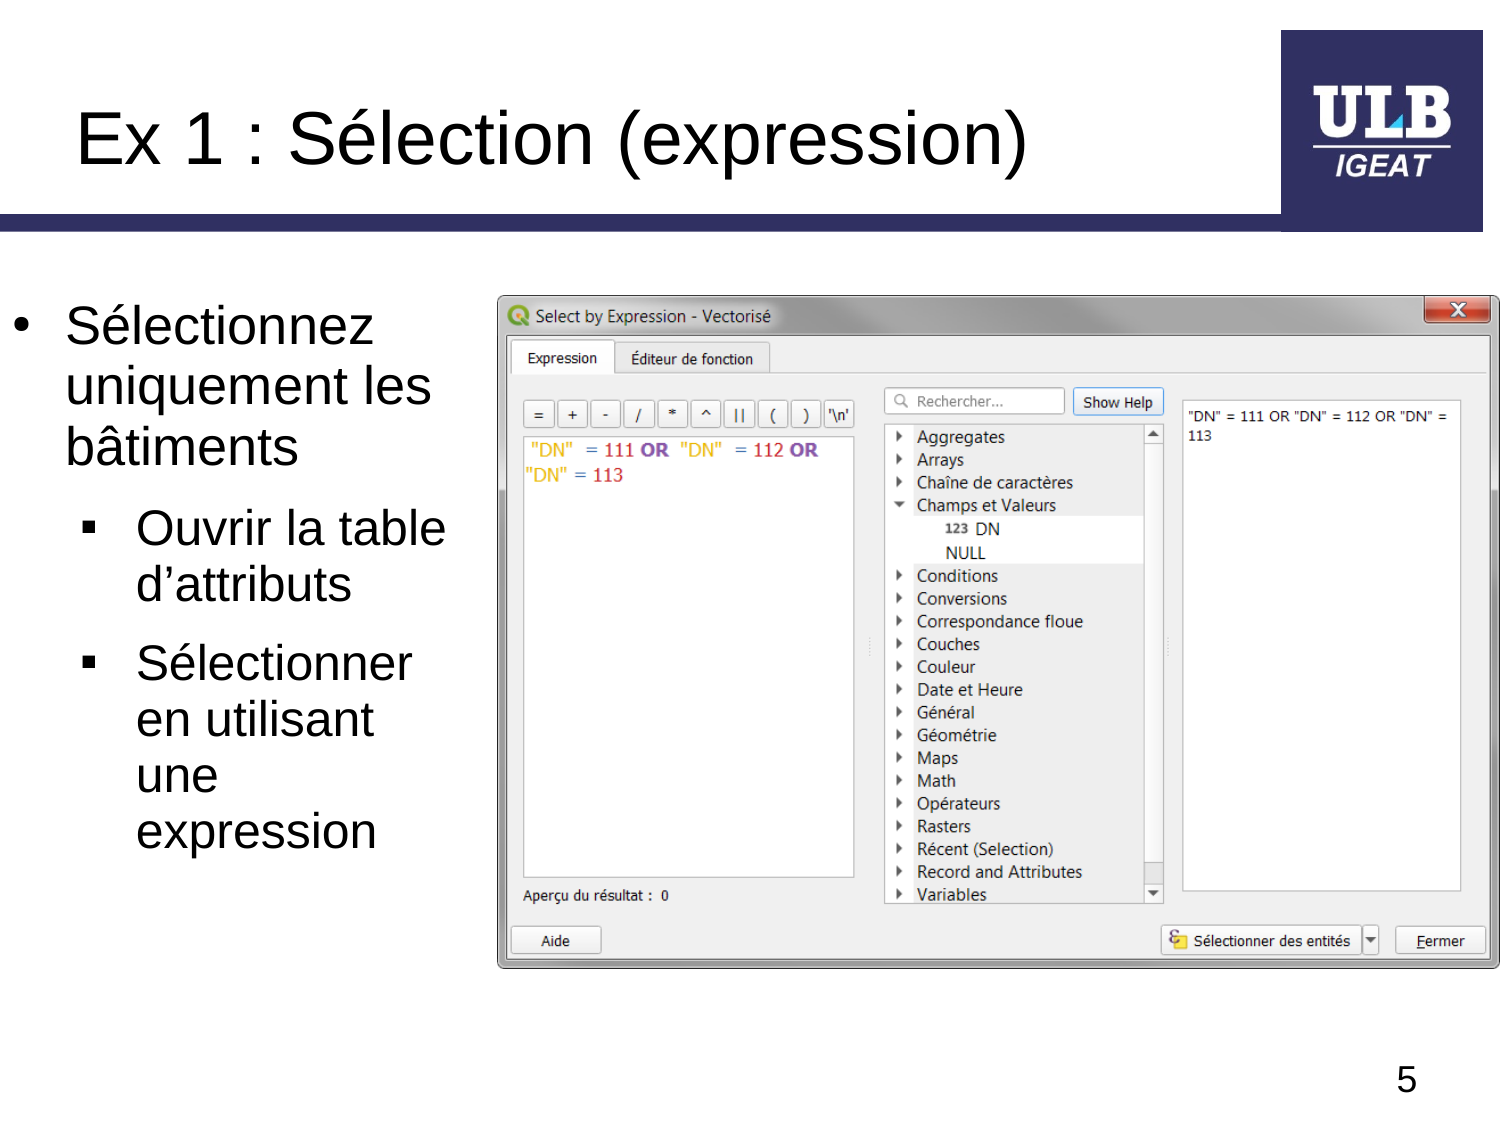

# Ex 1 : Sélection (expression)
Sélectionnez uniquement les bâtiments
Ouvrir la table d’attributs
Sélectionner en utilisant une expression